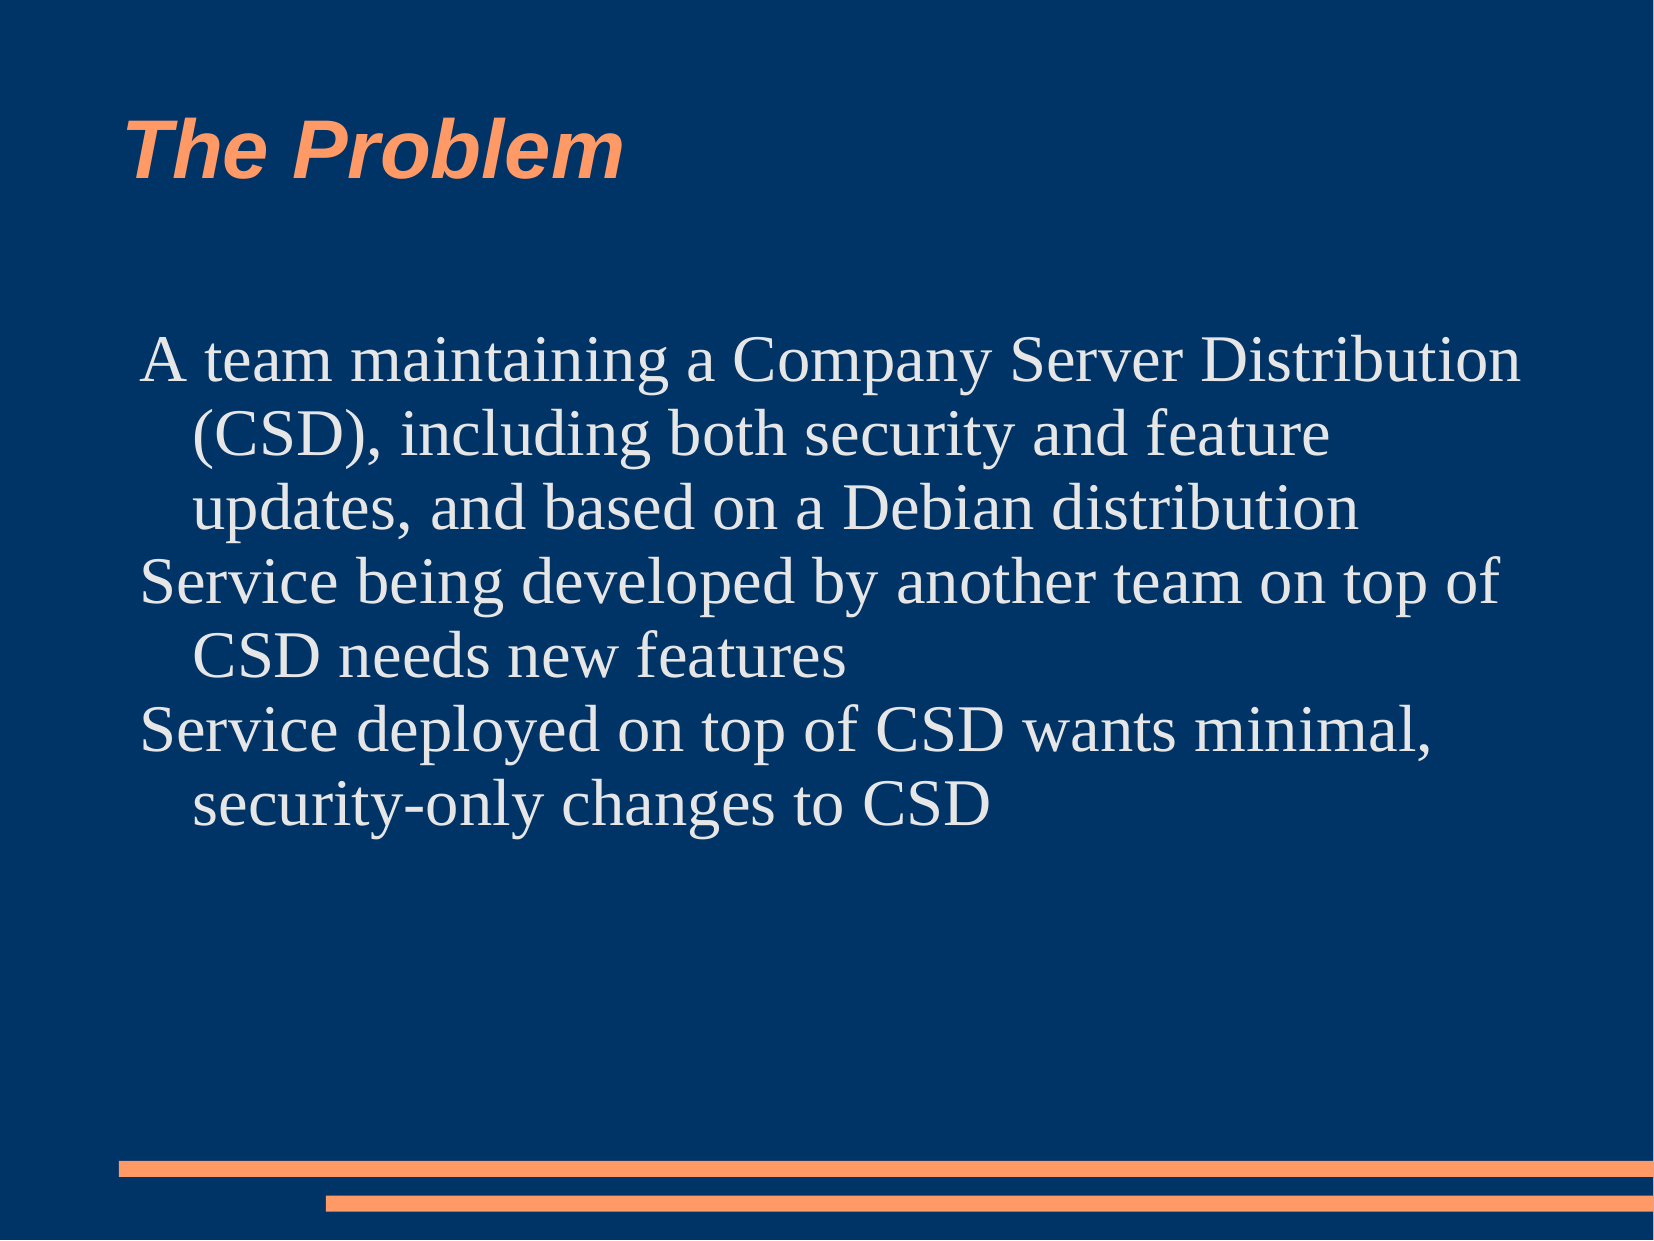

# The Problem
A team maintaining a Company Server Distribution (CSD), including both security and feature updates, and based on a Debian distribution
Service being developed by another team on top of CSD needs new features
Service deployed on top of CSD wants minimal, security-only changes to CSD